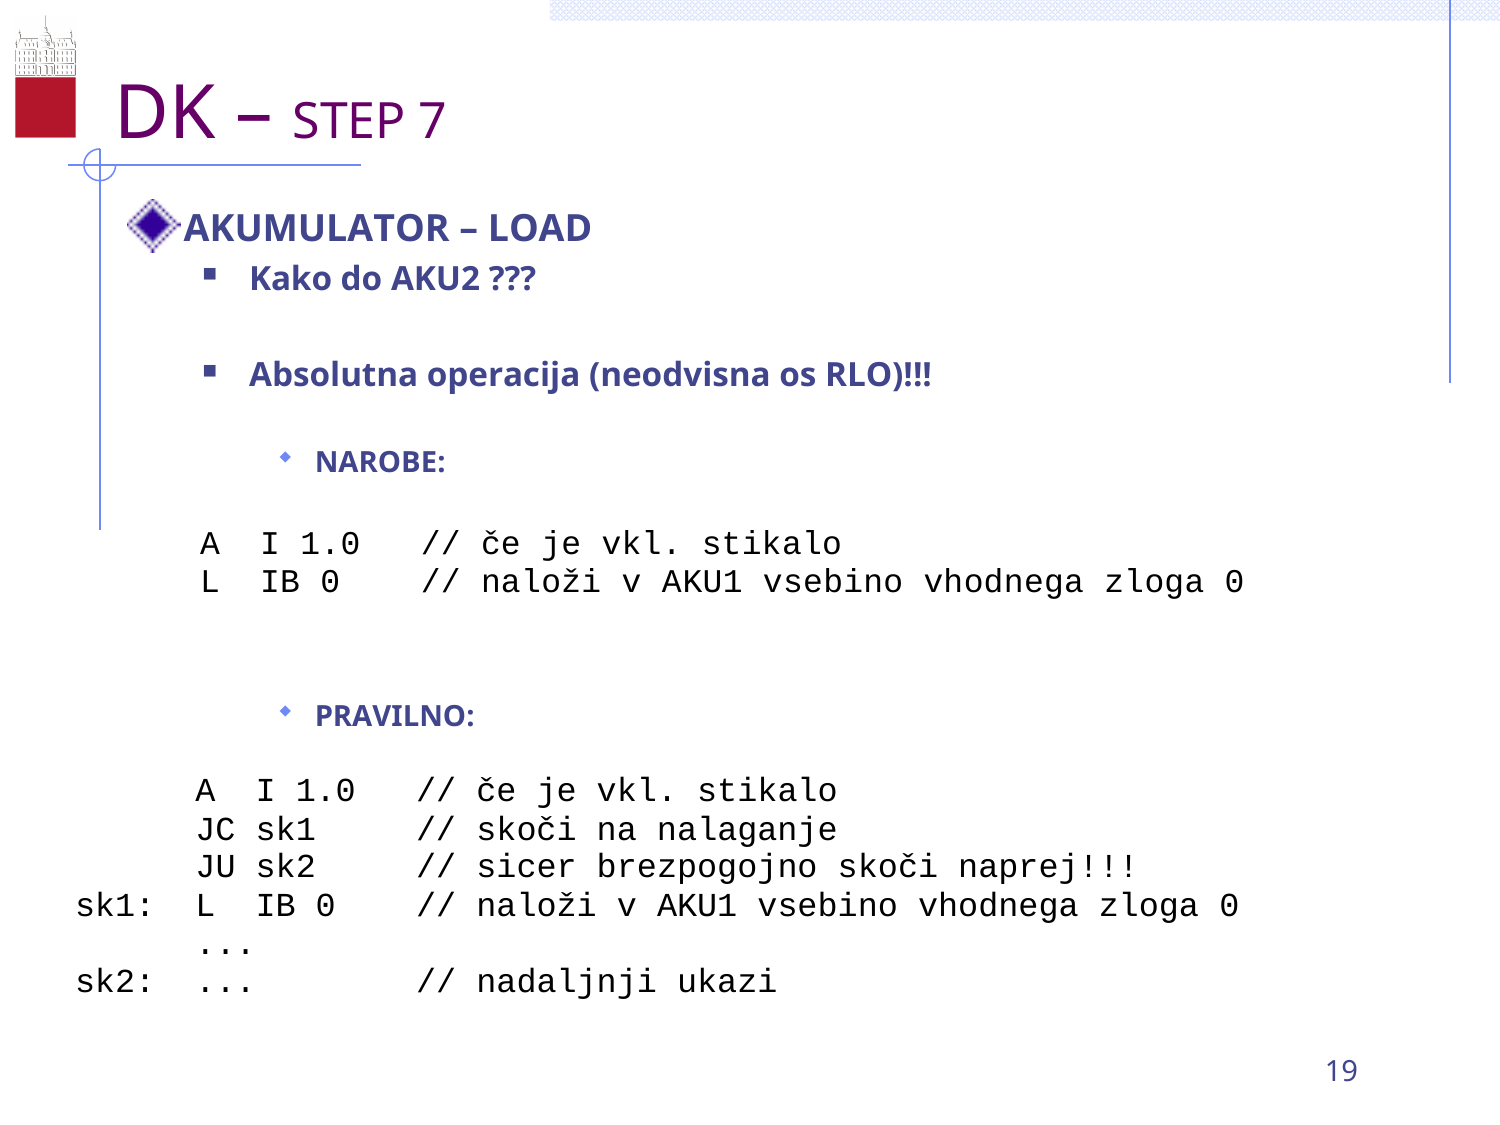

DK – STEP 7
# AKUMULATOR – LOAD
Kako do AKU2 ???
Absolutna operacija (neodvisna os RLO)!!!
NAROBE:
PRAVILNO: